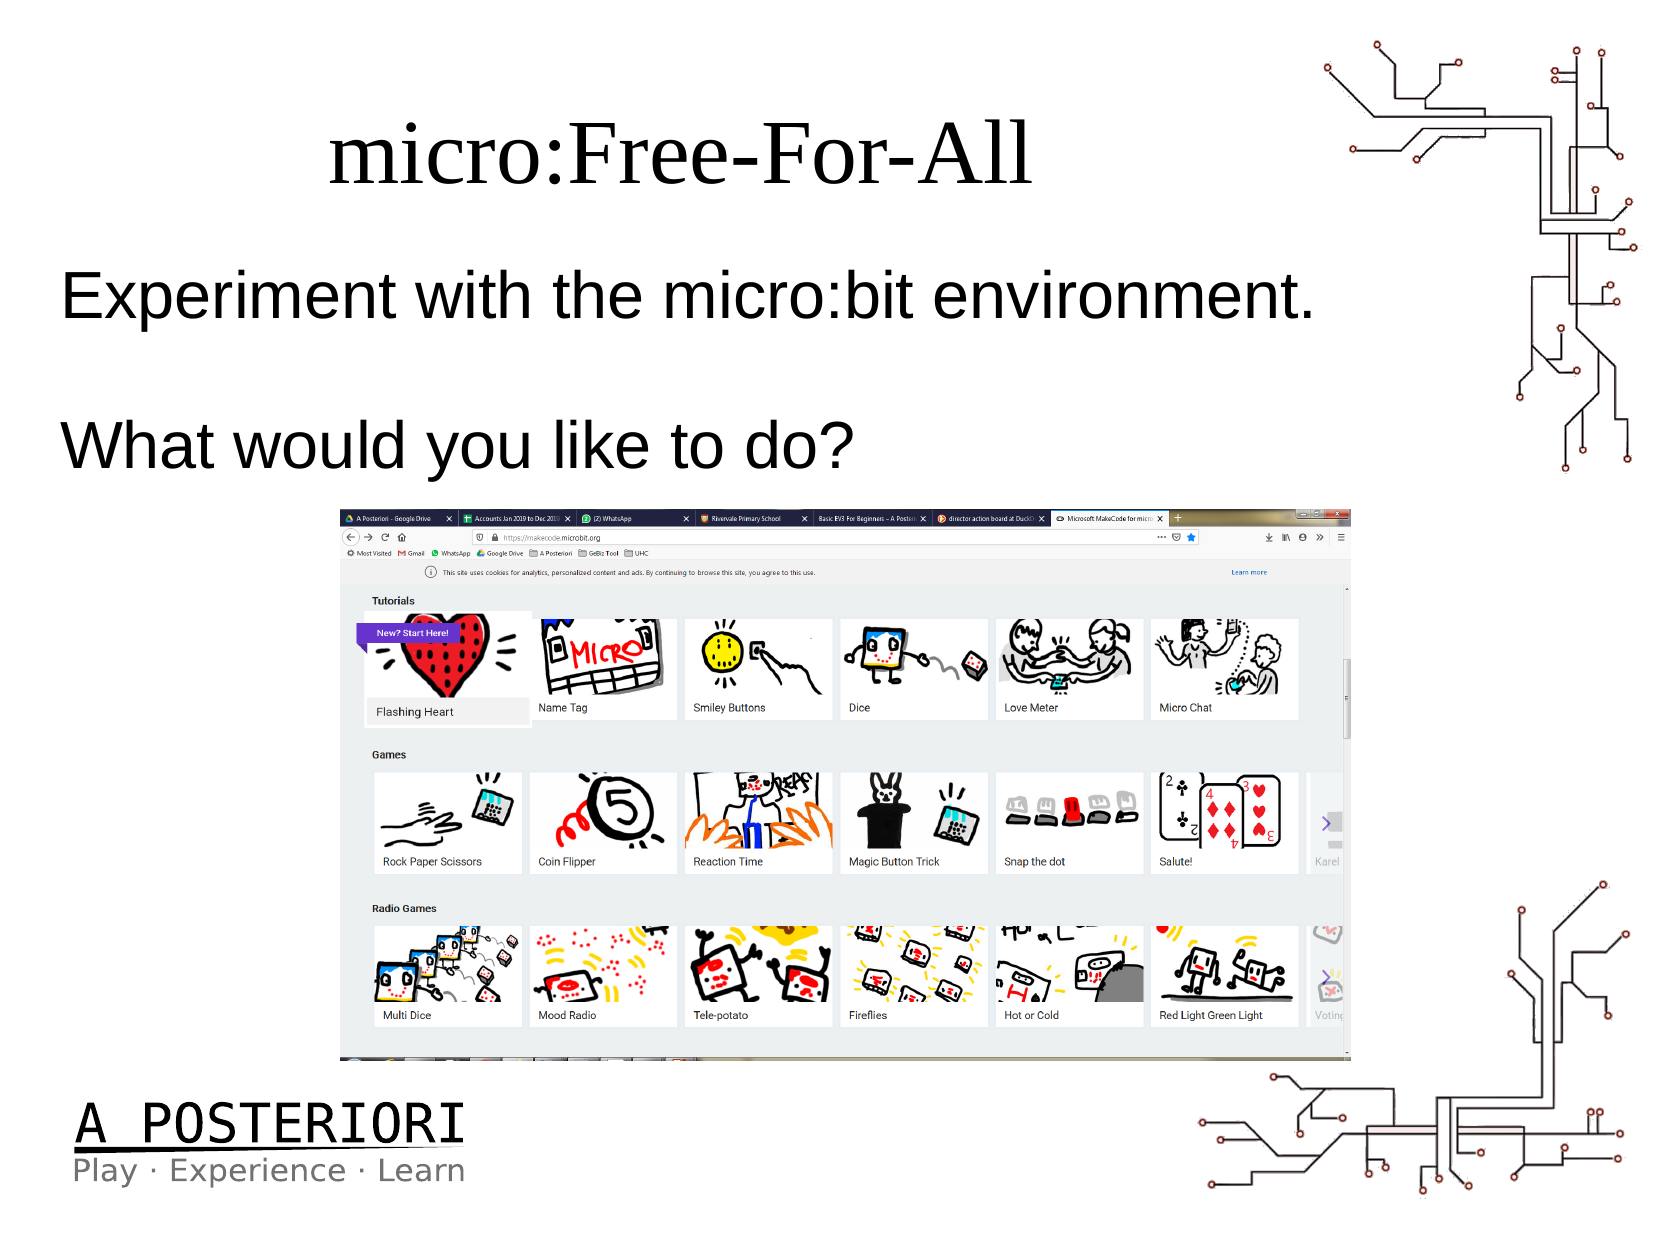

# micro:Free-For-All
Experiment with the micro:bit environment.
What would you like to do?